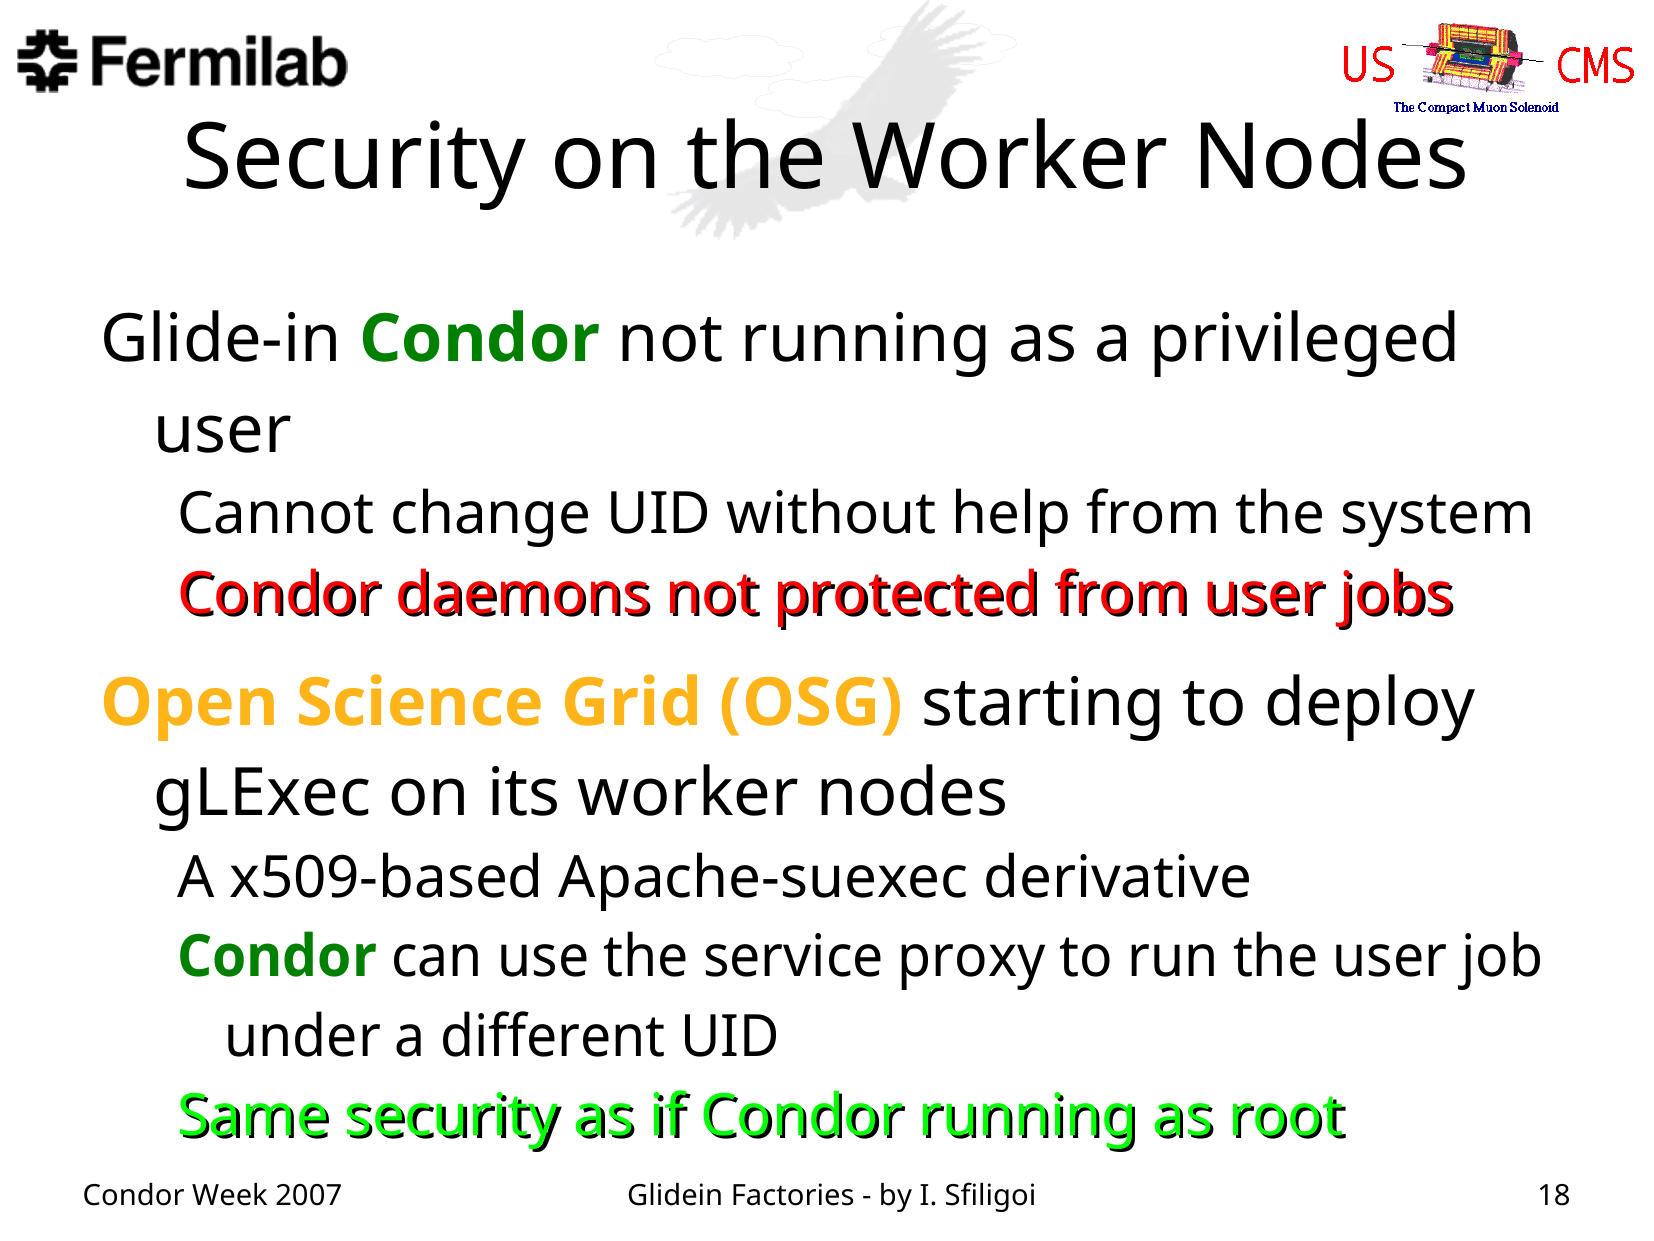

# Security on the Worker Nodes
Glide-in Condor not running as a privileged user
Cannot change UID without help from the system
Condor daemons not protected from user jobs
Open Science Grid (OSG) starting to deploy gLExec on its worker nodes
A x509-based Apache-suexec derivative
Condor can use the service proxy to run the user job under a different UID
Same security as if Condor running as root
Condor Week 2007
Glidein Factories - by I. Sfiligoi
18